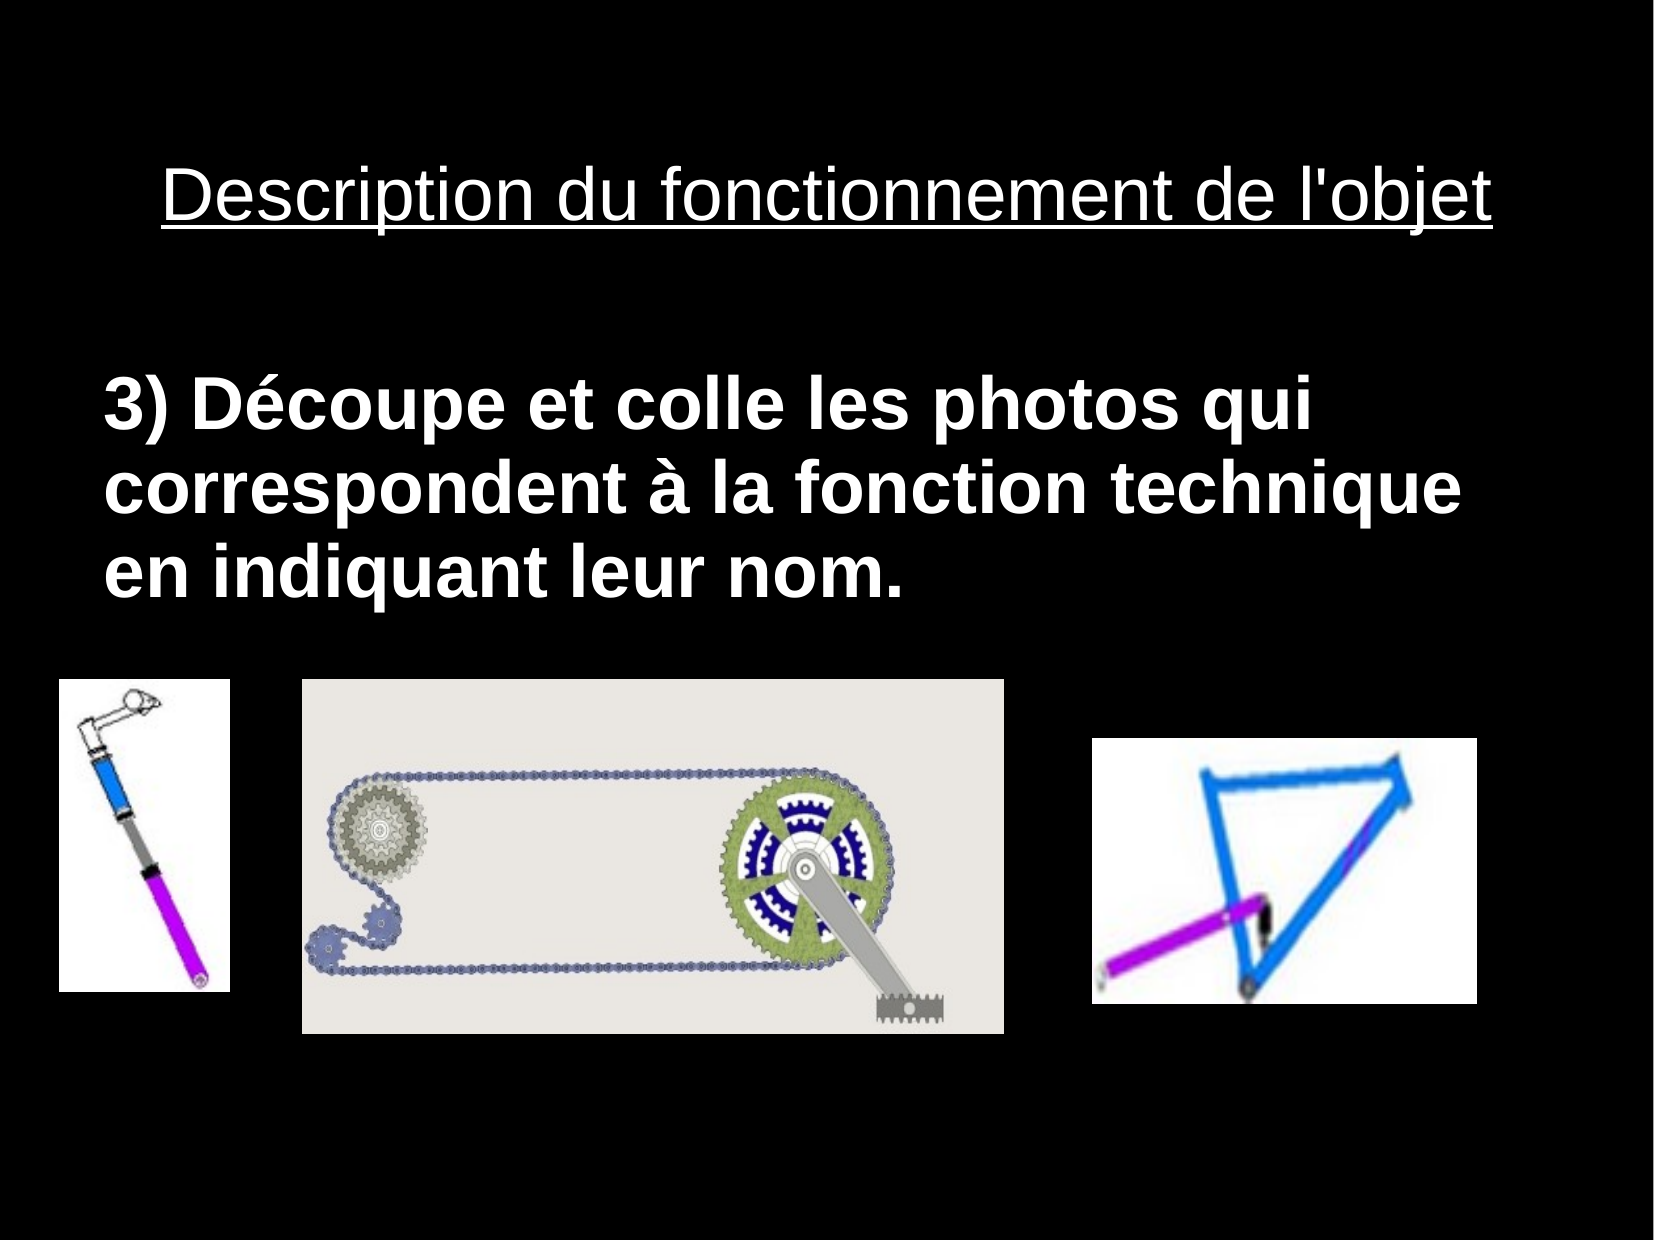

# Description du fonctionnement de l'objet
3) Découpe et colle les photos qui correspondent à la fonction technique en indiquant leur nom.